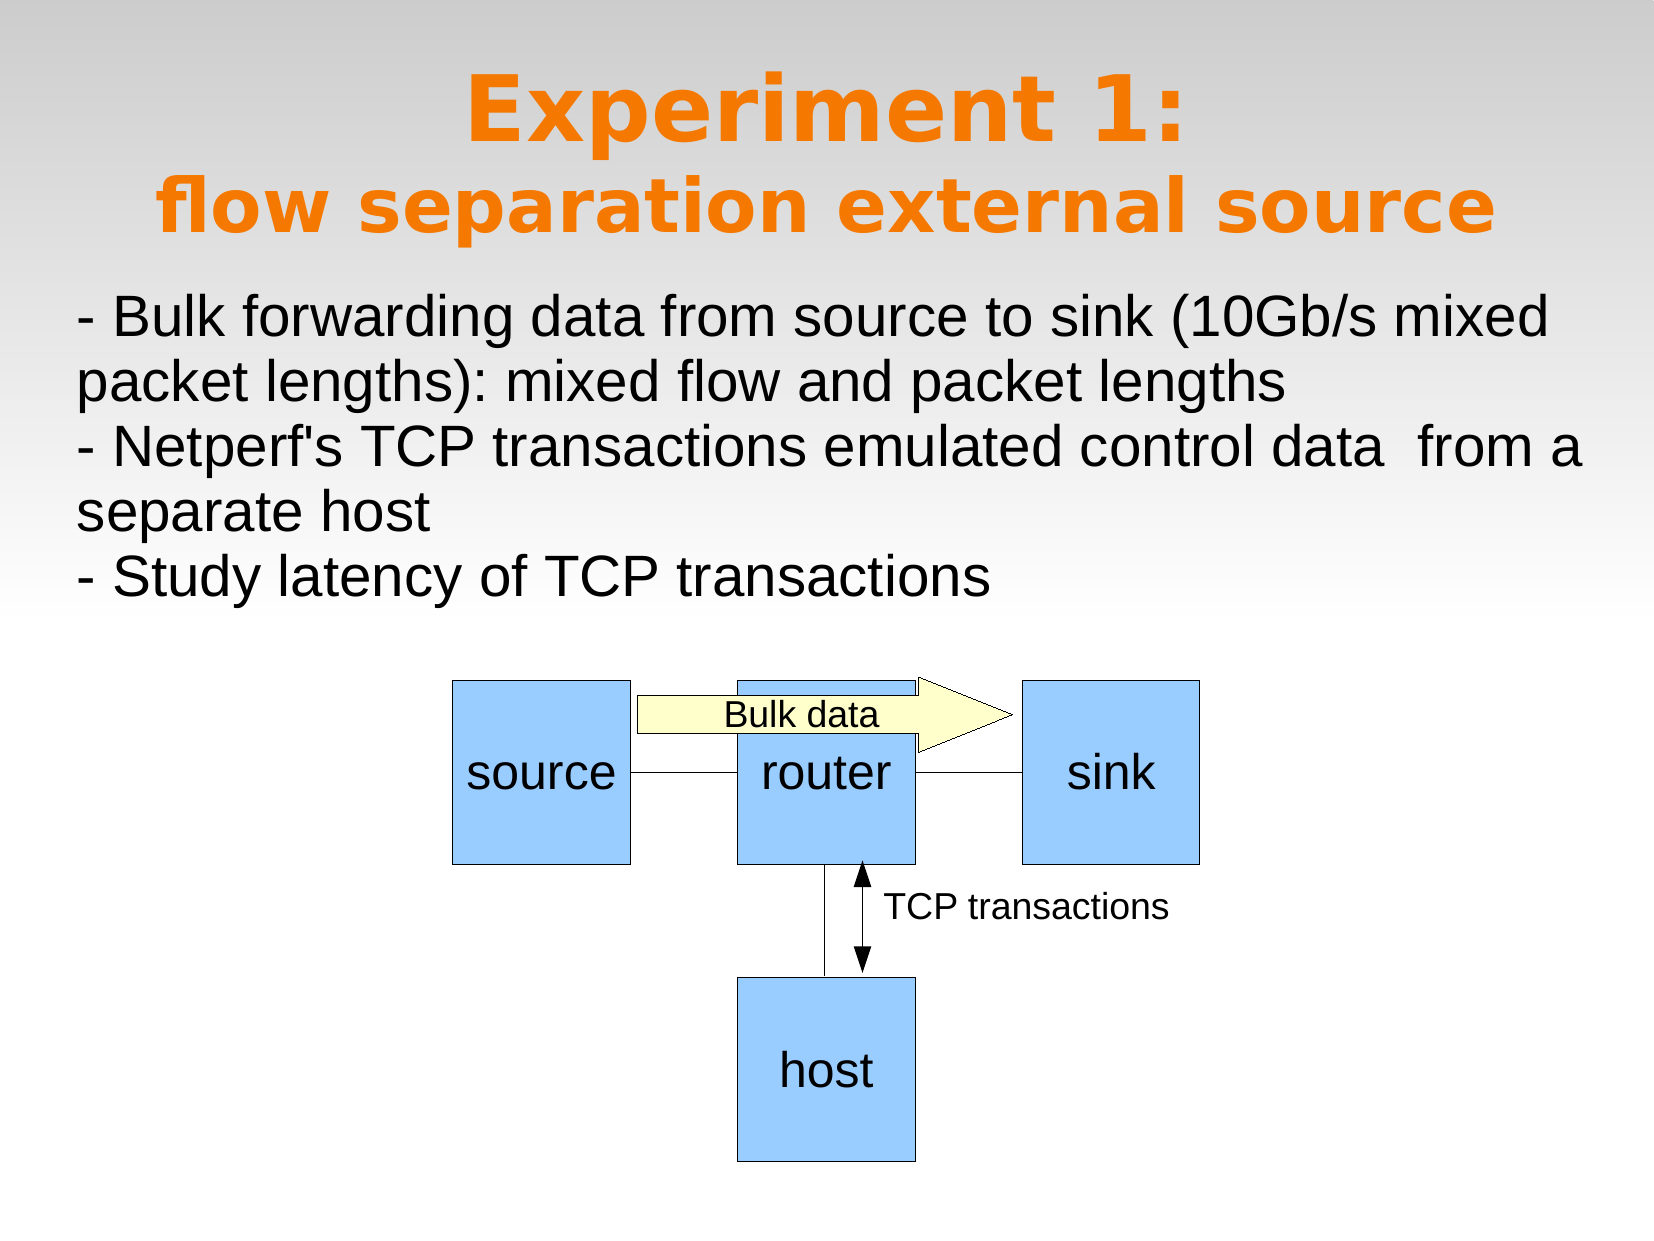

# Experiment 1: flow separation external source
- Bulk forwarding data from source to sink (10Gb/s mixed packet lengths): mixed flow and packet lengths
- Netperf's TCP transactions emulated control data from a separate host
- Study latency of TCP transactions
Bulk data
source
router
sink
host
TCP transactions